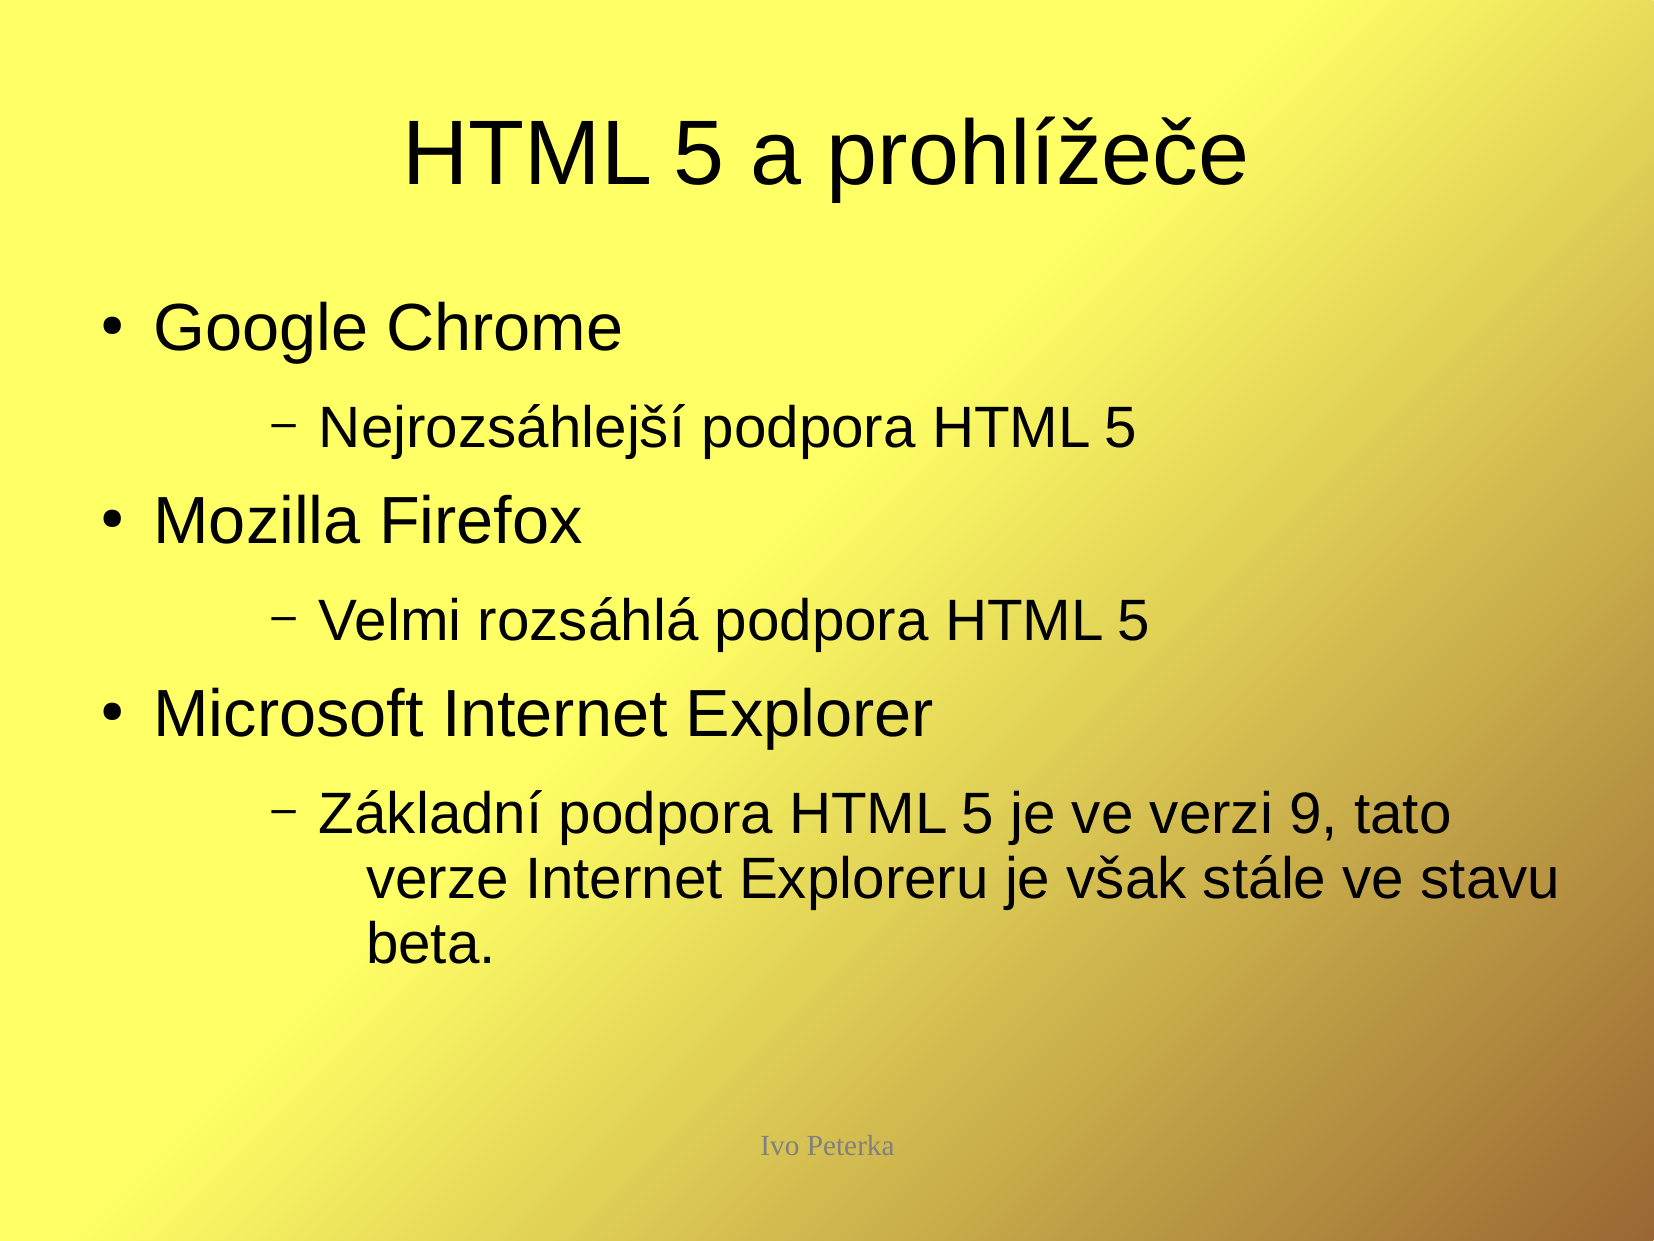

# HTML 5 a prohlížeče
Google Chrome
Nejrozsáhlejší podpora HTML 5
Mozilla Firefox
Velmi rozsáhlá podpora HTML 5
Microsoft Internet Explorer
Základní podpora HTML 5 je ve verzi 9, tato verze Internet Exploreru je však stále ve stavu beta.